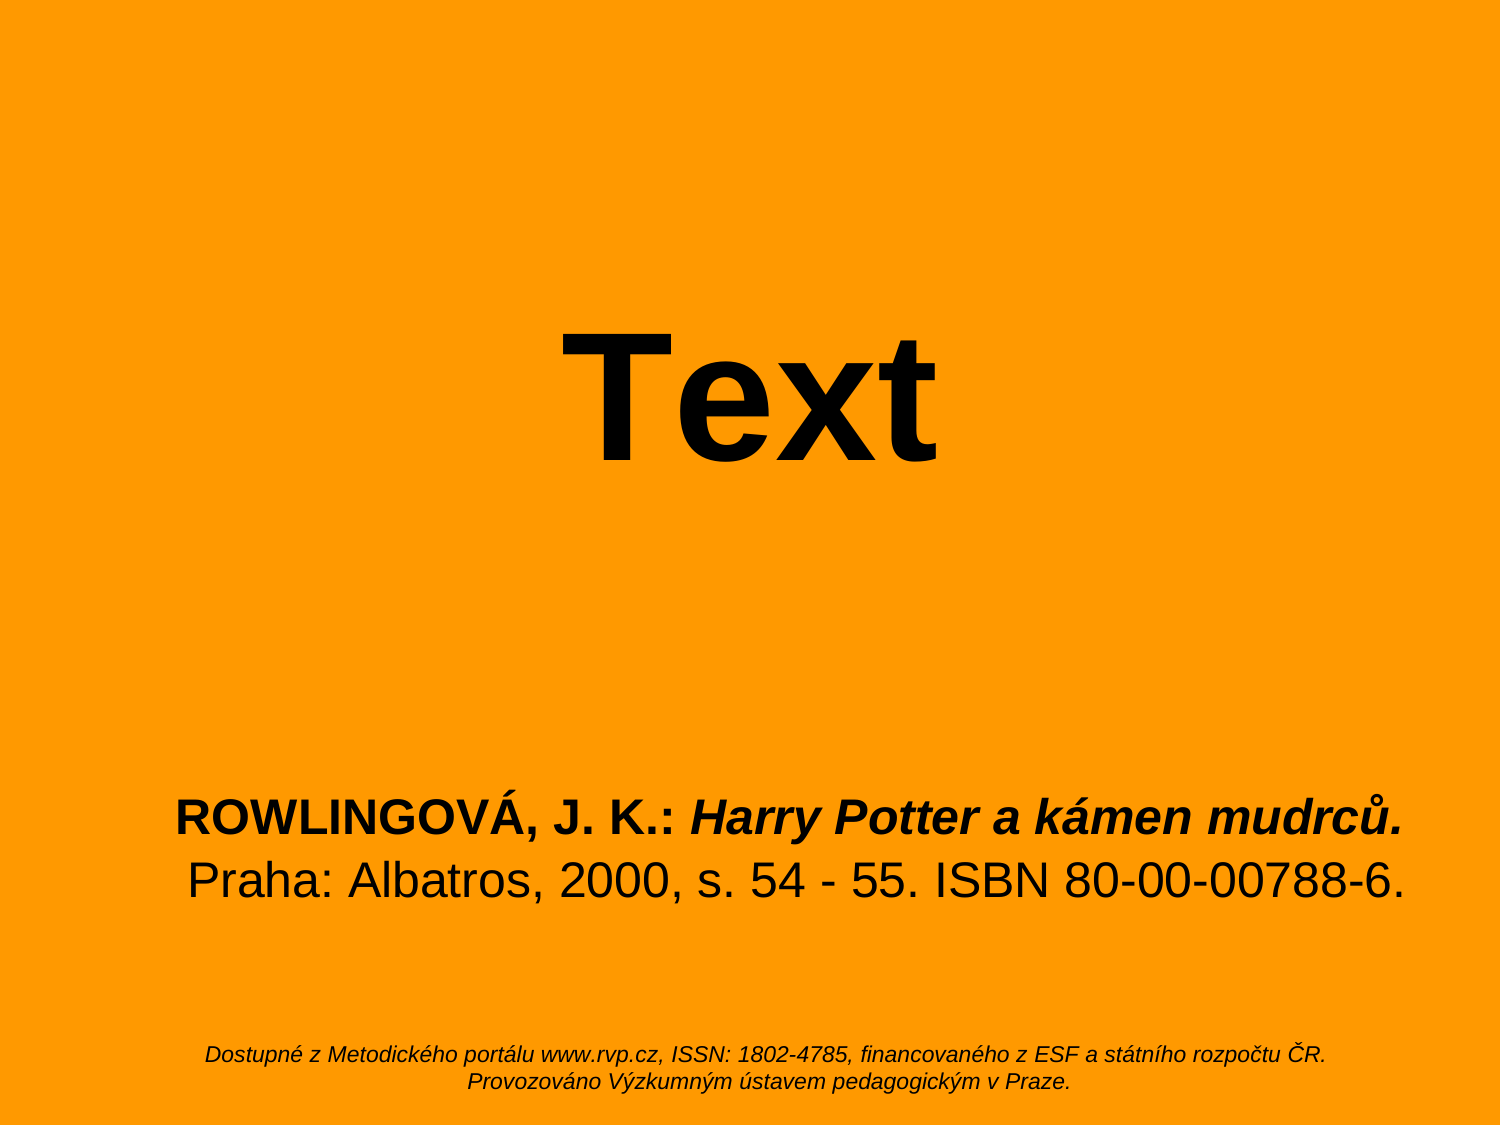

# Text
ROWLINGOVÁ, J. K.: Harry Potter a kámen mudrců.
Praha: Albatros, 2000, s. 54 - 55. ISBN 80-00-00788-6.
Dostupné z Metodického portálu www.rvp.cz, ISSN: 1802-4785, financovaného z ESF a státního rozpočtu ČR.
Provozováno Výzkumným ústavem pedagogickým v Praze.